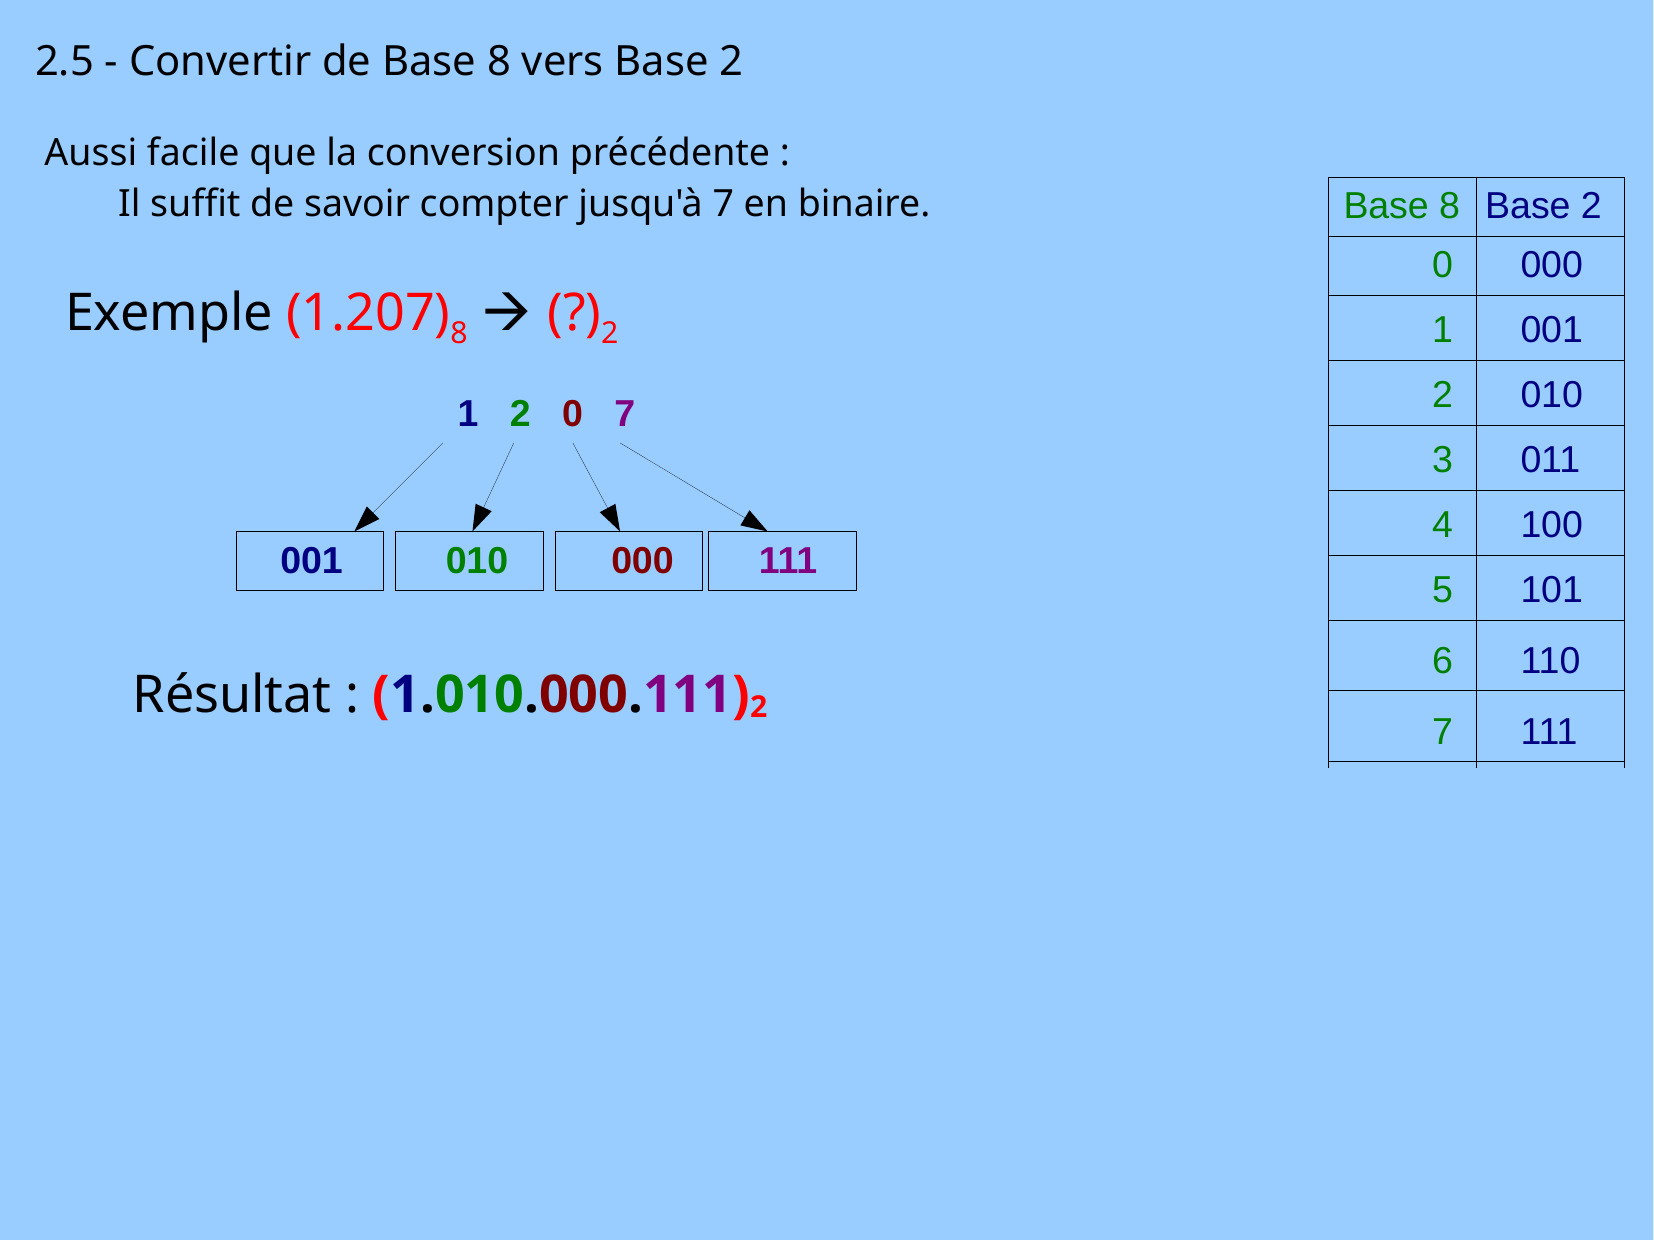

2.5 - Convertir de Base 8 vers Base 2
Aussi facile que la conversion précédente :
	Il suffit de savoir compter jusqu'à 7 en binaire.
Base 8
Base 2
0
1
2
3
4
5
6
7
000
Exemple (1.207)8  (?)2
001
010
1 2 0 7
011
100
001
010
000
111
101
110
Résultat : (1.010.000.111)2
111